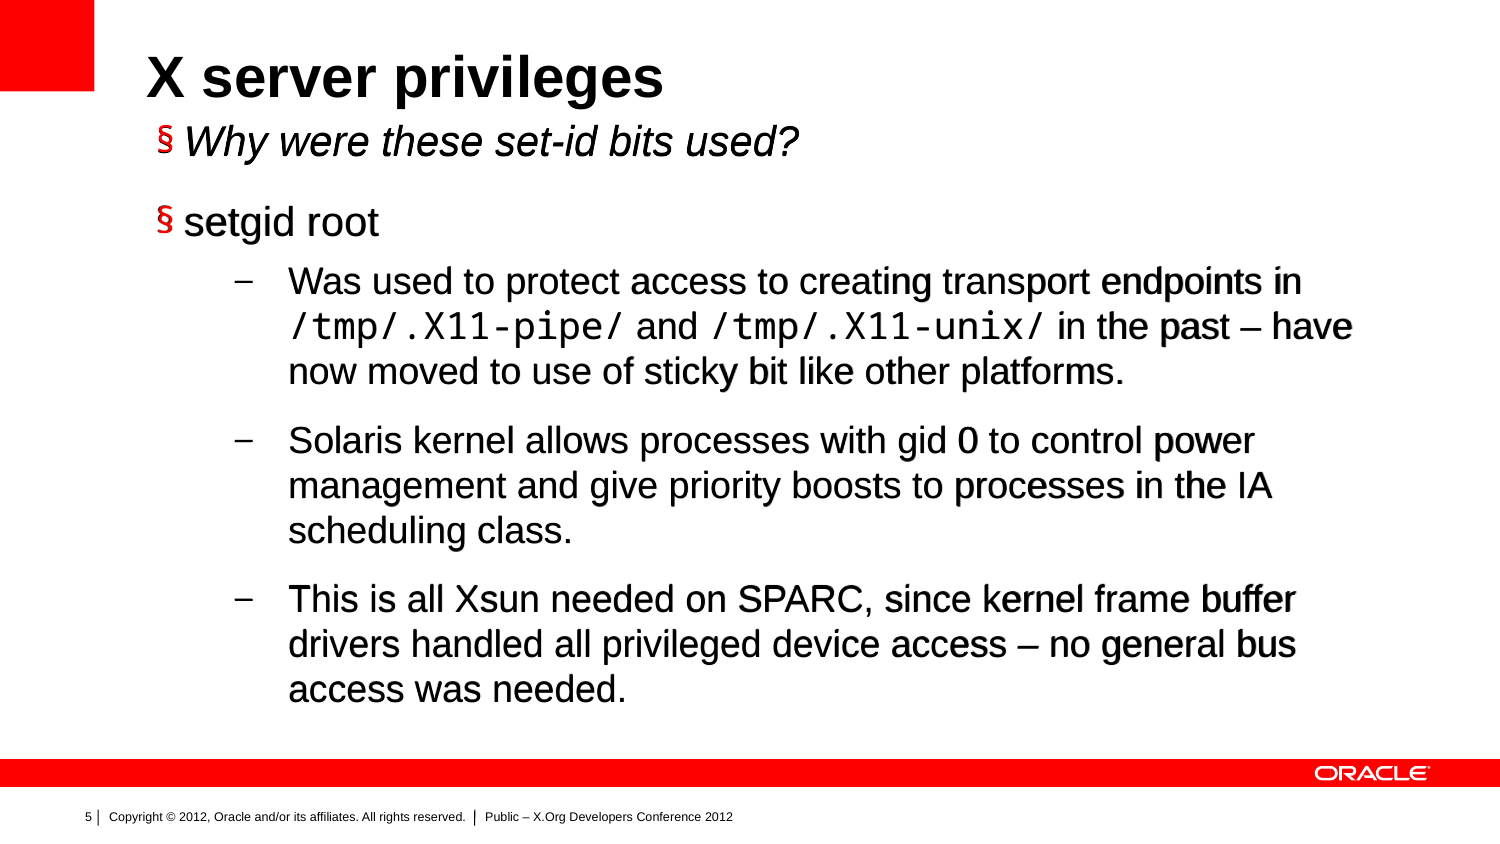

# X server privileges
Why were these set-id bits used?
setgid root
Was used to protect access to creating transport endpoints in /tmp/.X11-pipe/ and /tmp/.X11-unix/ in the past – have now moved to use of sticky bit like other platforms.
Solaris kernel allows processes with gid 0 to control power management and give priority boosts to processes in the IA scheduling class.
This is all Xsun needed on SPARC, since kernel frame buffer drivers handled all privileged device access – no general bus access was needed.